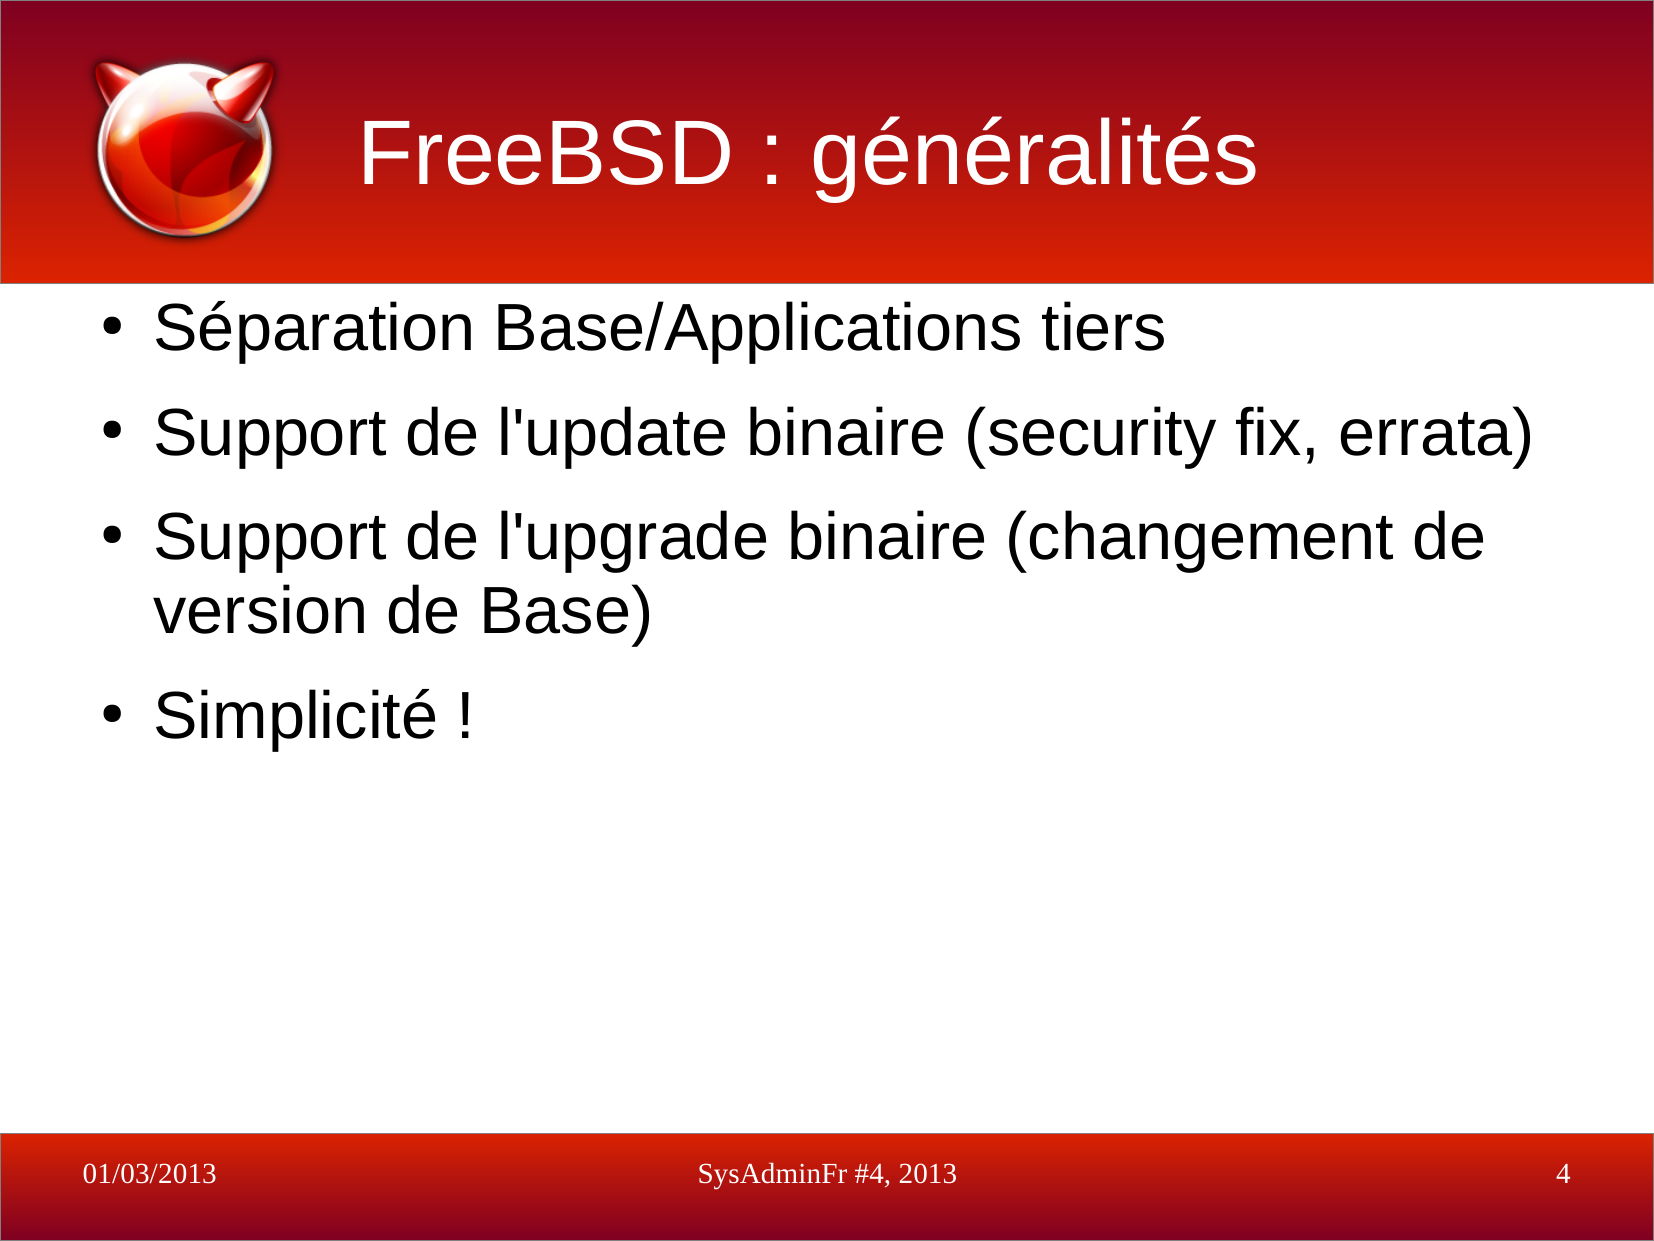

# FreeBSD : généralités
Séparation Base/Applications tiers
Support de l'update binaire (security fix, errata)
Support de l'upgrade binaire (changement de version de Base)
Simplicité !
01/03/2013
SysAdminFr #4, 2013
4